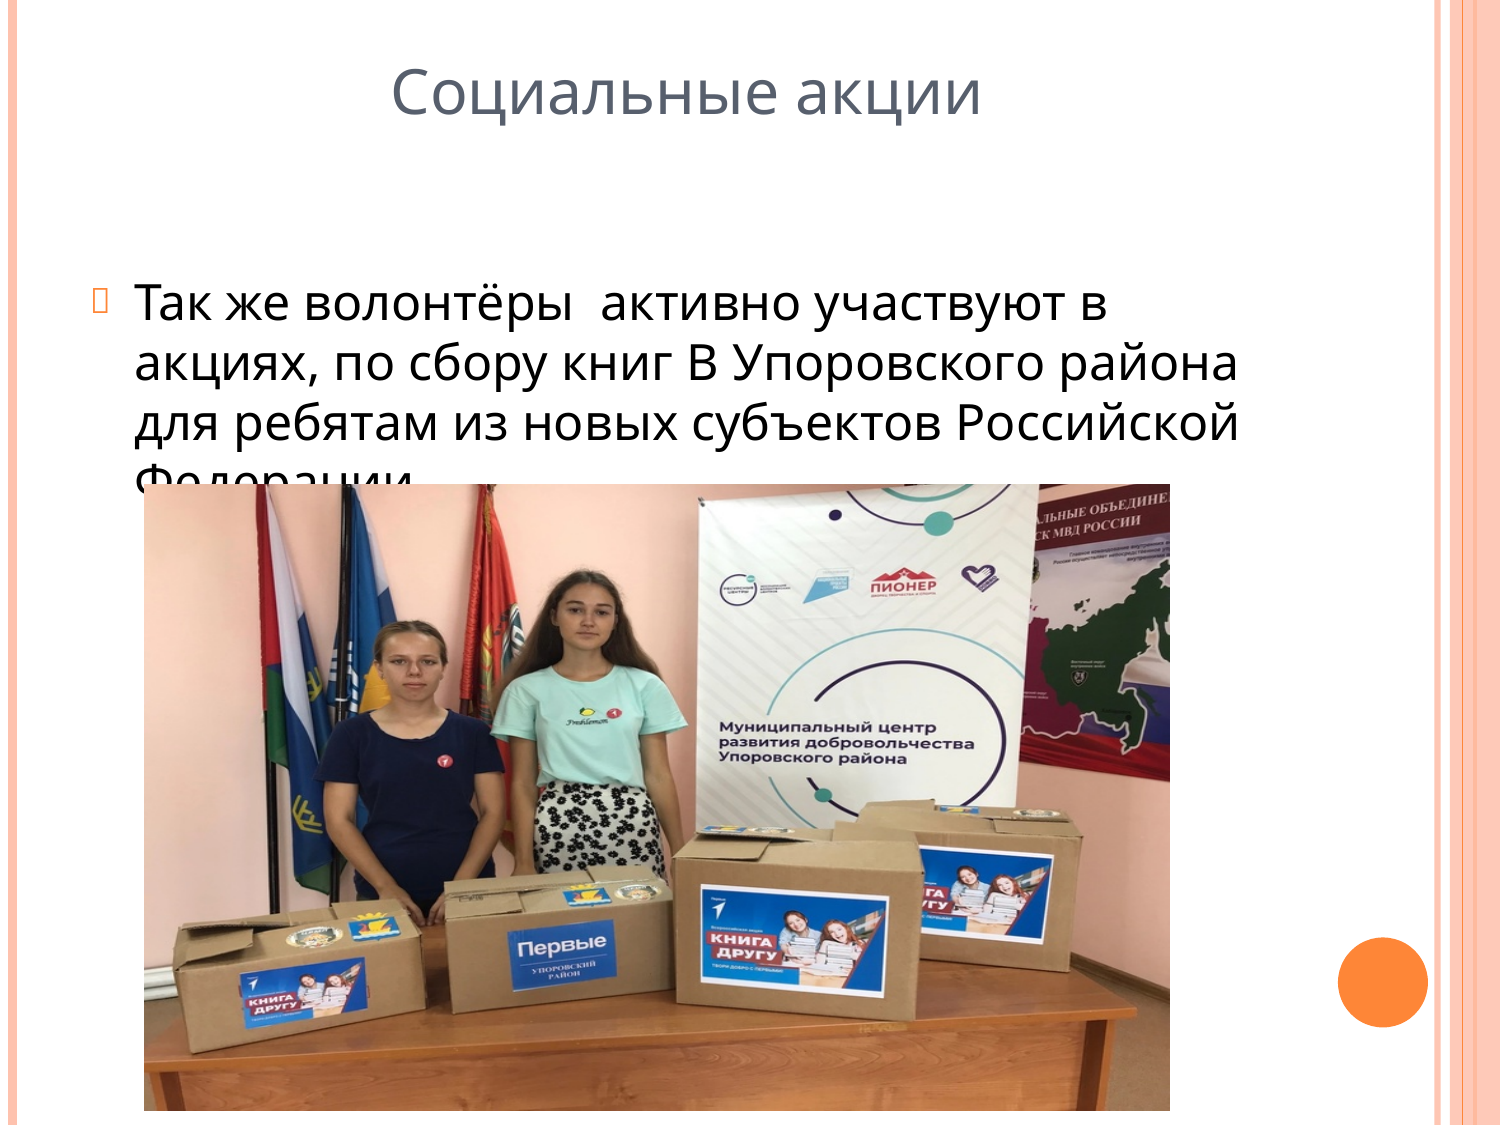

# Социальные акции
Так же волонтёры активно участвуют в акциях, по сбору книг В Упоровского района для ребятам из новых субъектов Российской Федерации.